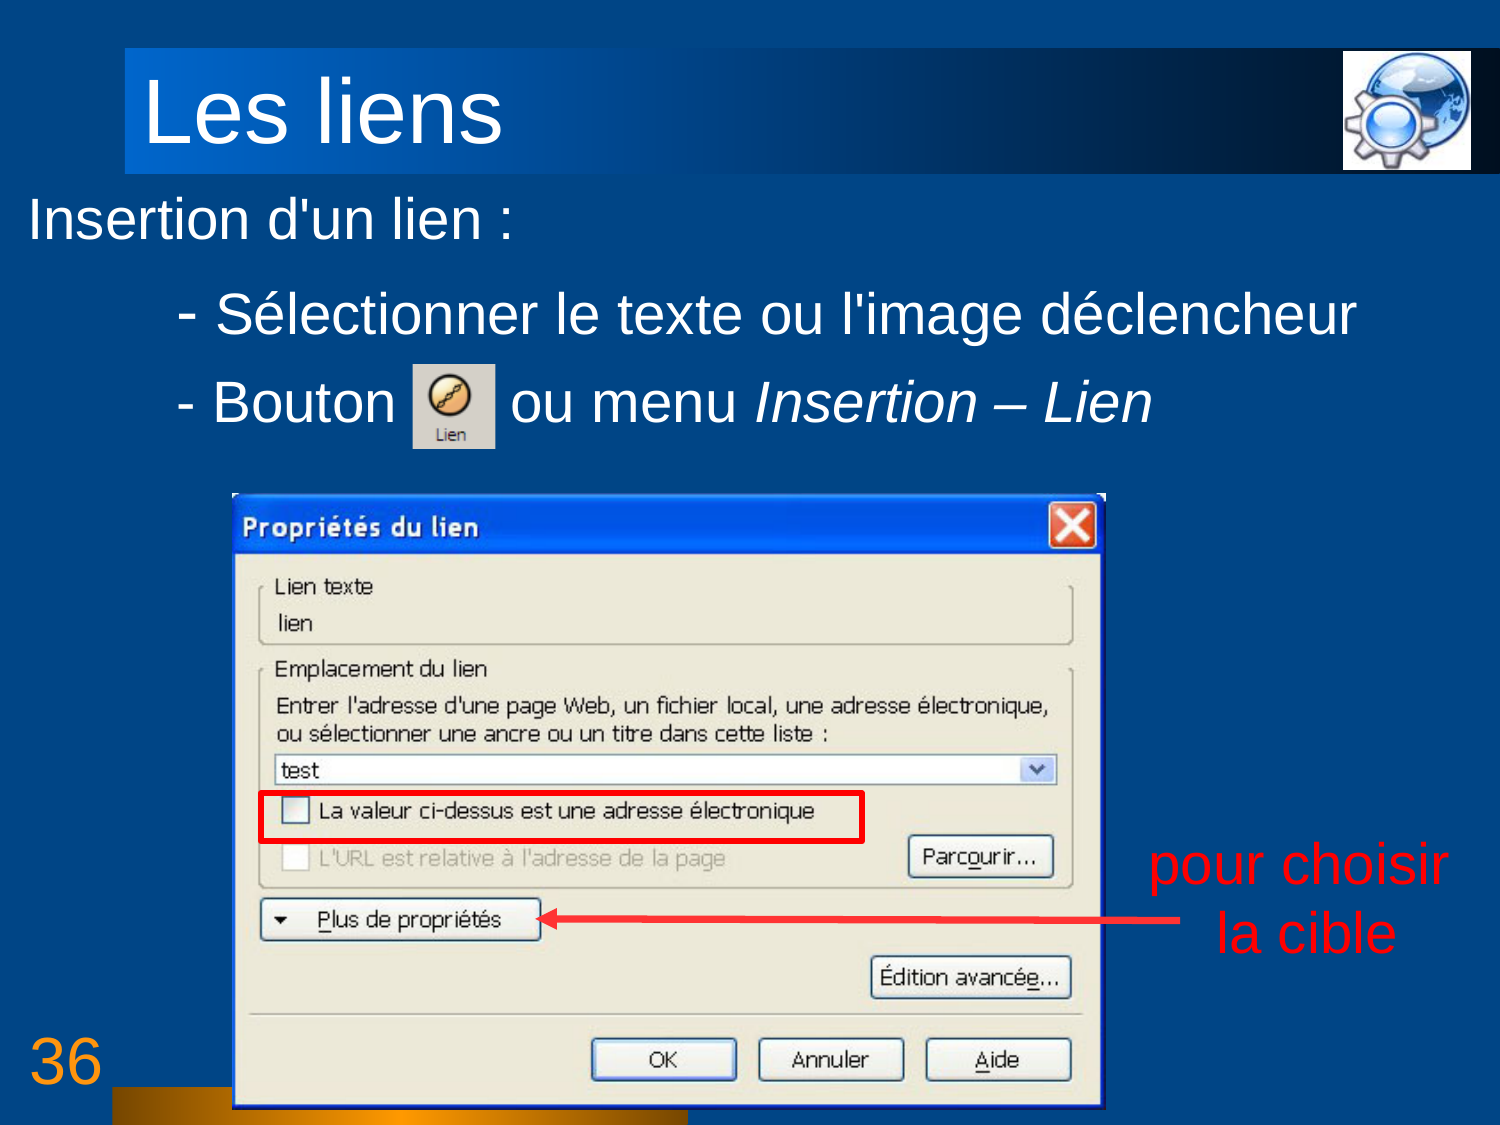

# Les liens
Insertion d'un lien :
		- Sélectionner le texte ou l'image déclencheur
		- Bouton ou menu Insertion – Lien
pour choisir
la cible